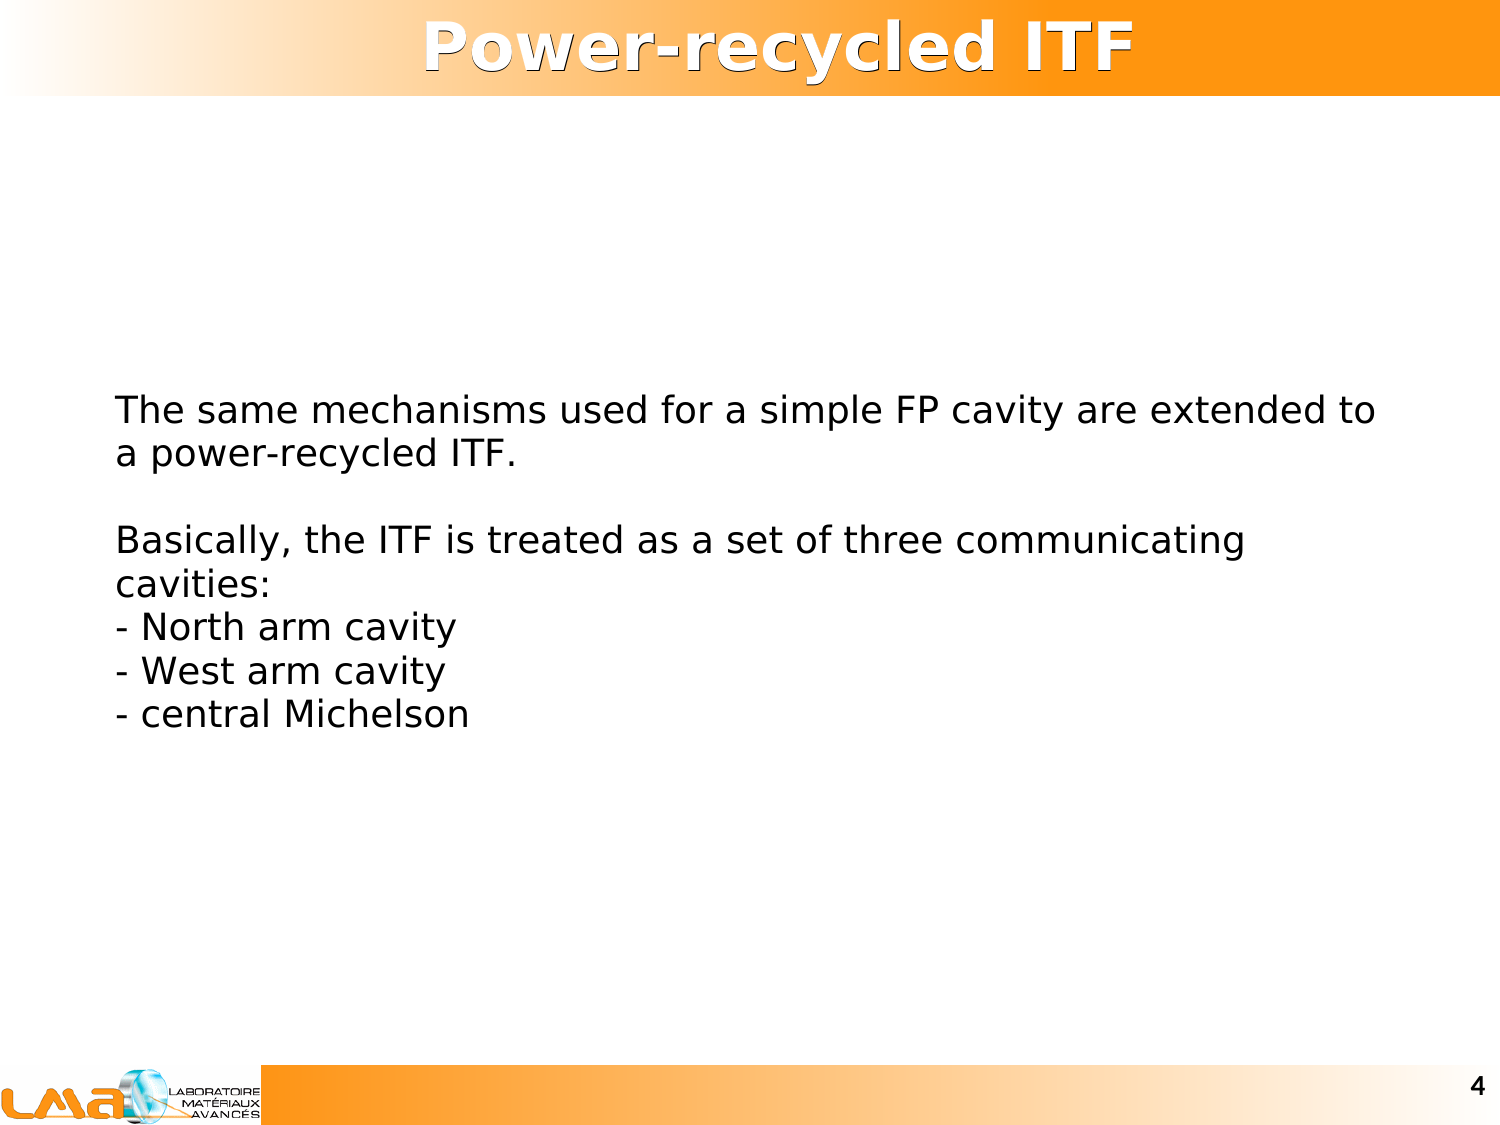

# Power-recycled ITF
The same mechanisms used for a simple FP cavity are extended to a power-recycled ITF.
Basically, the ITF is treated as a set of three communicating cavities:
- North arm cavity
- West arm cavity
- central Michelson
4
Before addressing the algorithms for the power-recycled itf, I will explain/remind how SIESTA works for a simple FP cavity.
The very same mechanisms are applied to the itf.
So, here is what SIESTA does for a FP cavity:
 adjust the cavity to resonance
 compute the stationary field